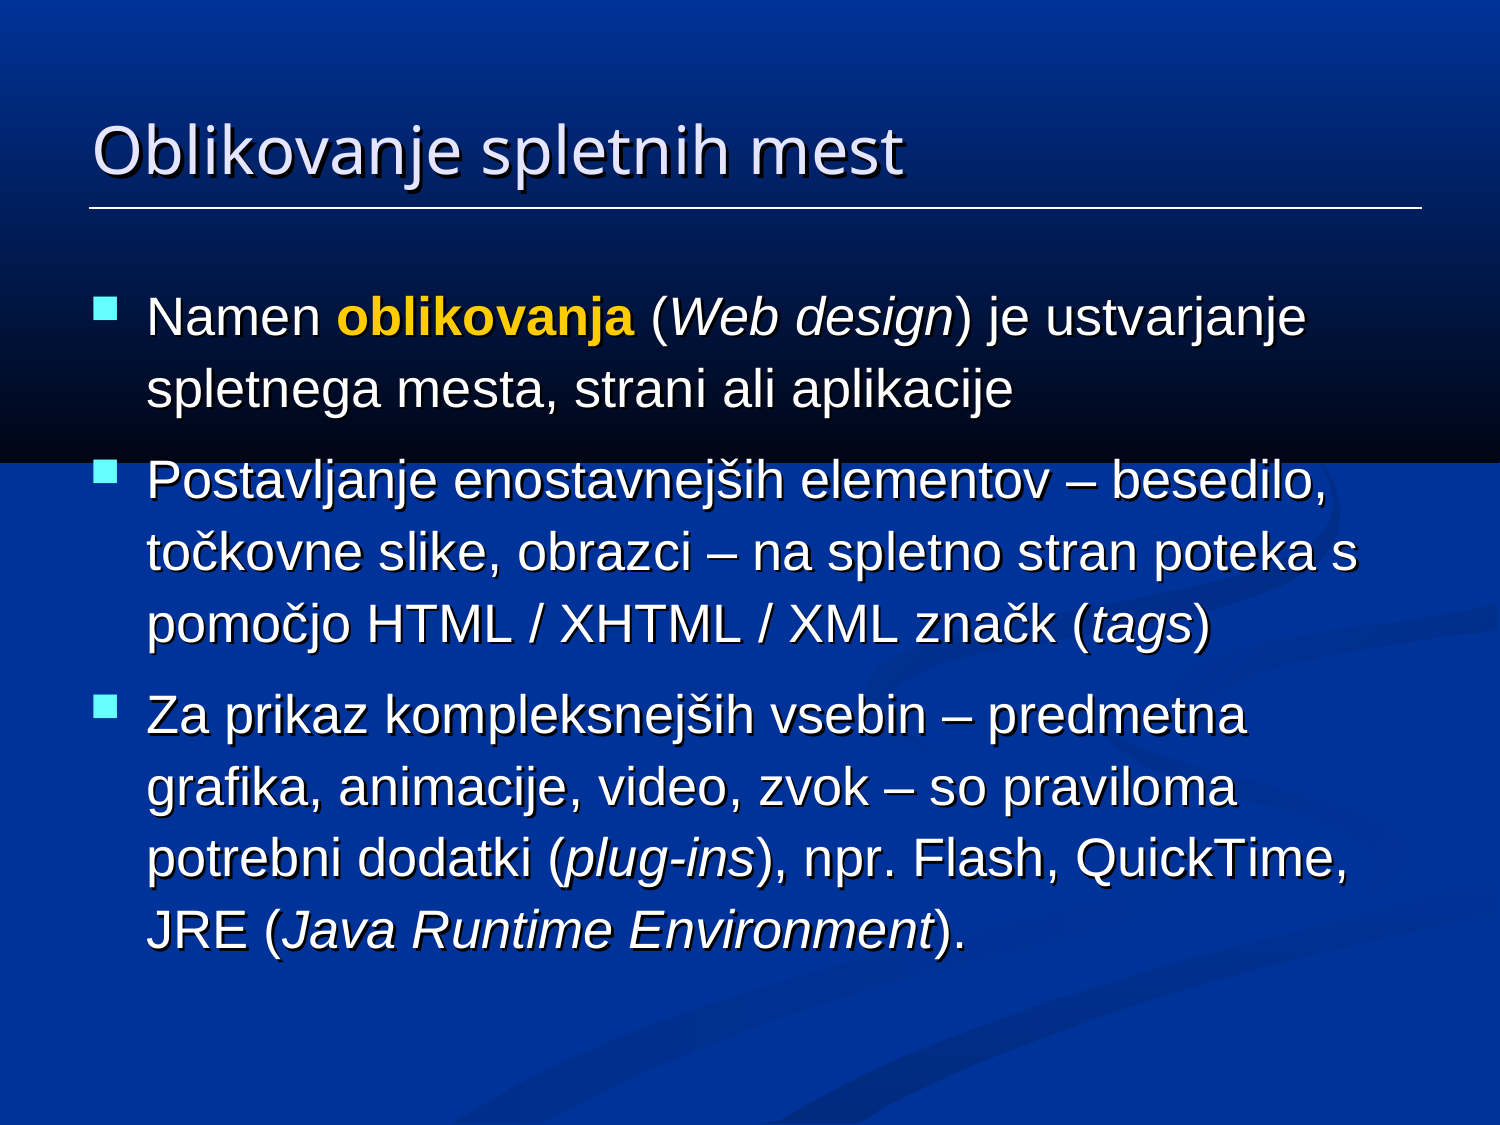

Oblikovanje spletnih mest
# Namen oblikovanja (Web design) je ustvarjanje spletnega mesta, strani ali aplikacije
Postavljanje enostavnejših elementov – besedilo, točkovne slike, obrazci – na spletno stran poteka s pomočjo HTML / XHTML / XML značk (tags)
Za prikaz kompleksnejših vsebin – predmetna grafika, animacije, video, zvok – so praviloma potrebni dodatki (plug-ins), npr. Flash, QuickTime, JRE (Java Runtime Environment).